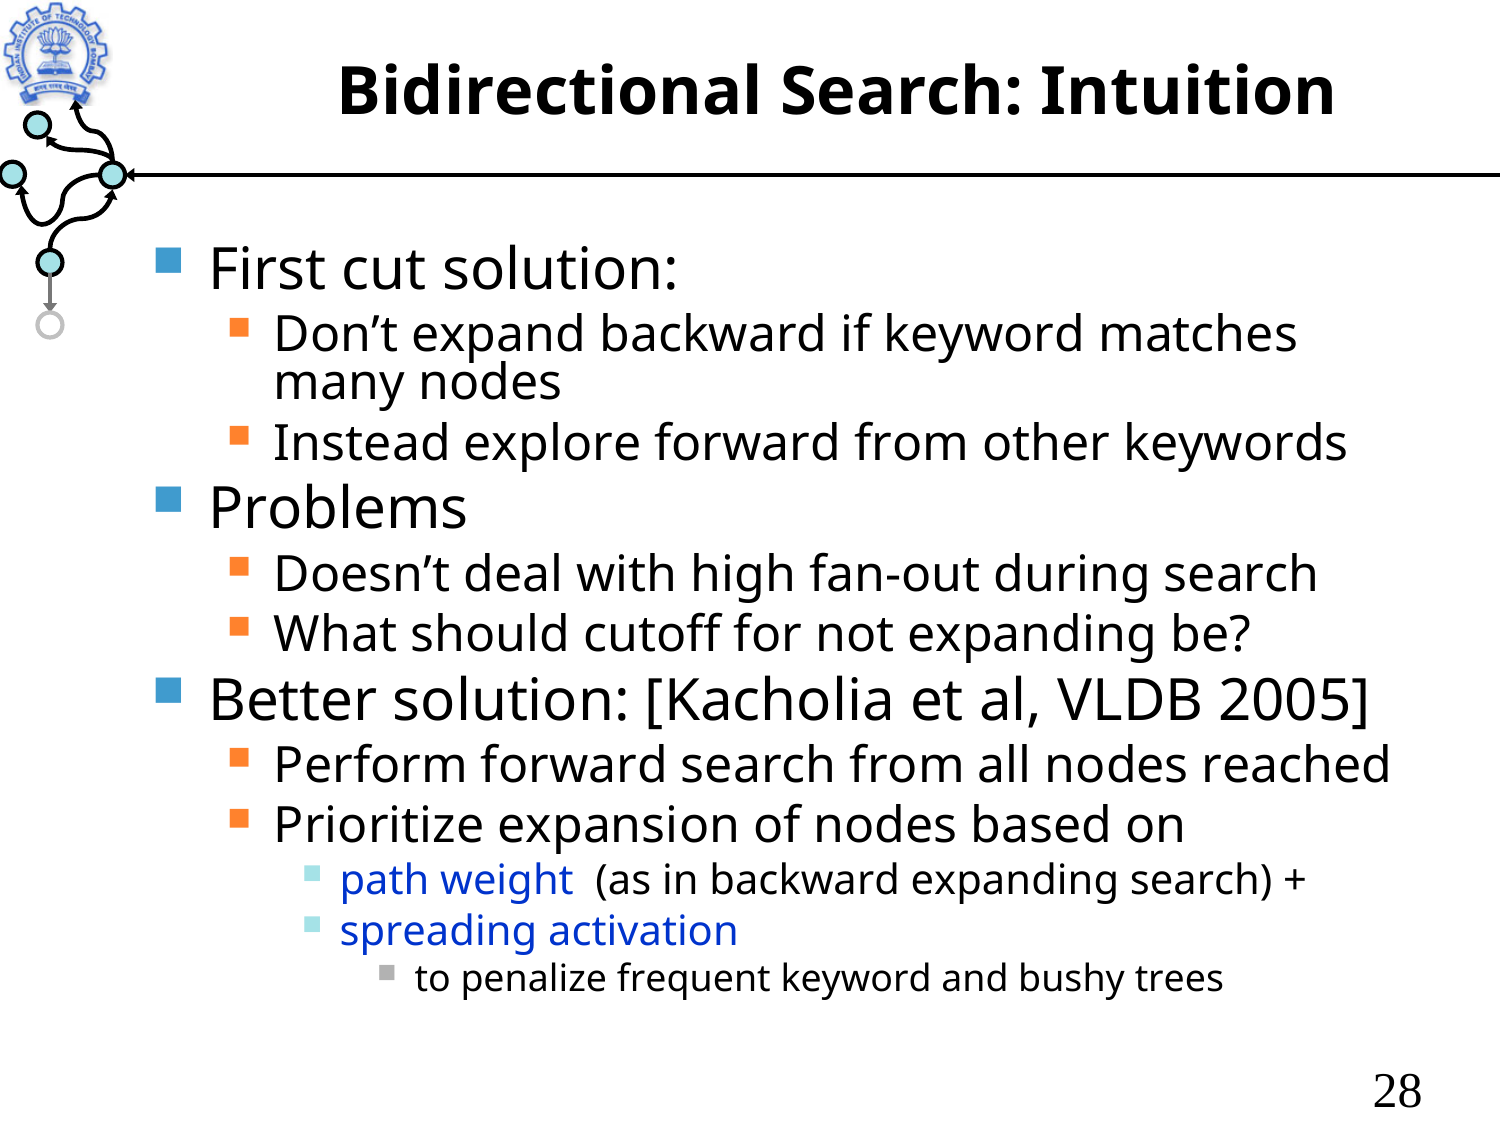

# Bidirectional Search: Intuition
First cut solution:
Don’t expand backward if keyword matches many nodes
Instead explore forward from other keywords
Problems
Doesn’t deal with high fan-out during search
What should cutoff for not expanding be?
Better solution: [Kacholia et al, VLDB 2005]
Perform forward search from all nodes reached
Prioritize expansion of nodes based on
path weight (as in backward expanding search) +
spreading activation
to penalize frequent keyword and bushy trees
28